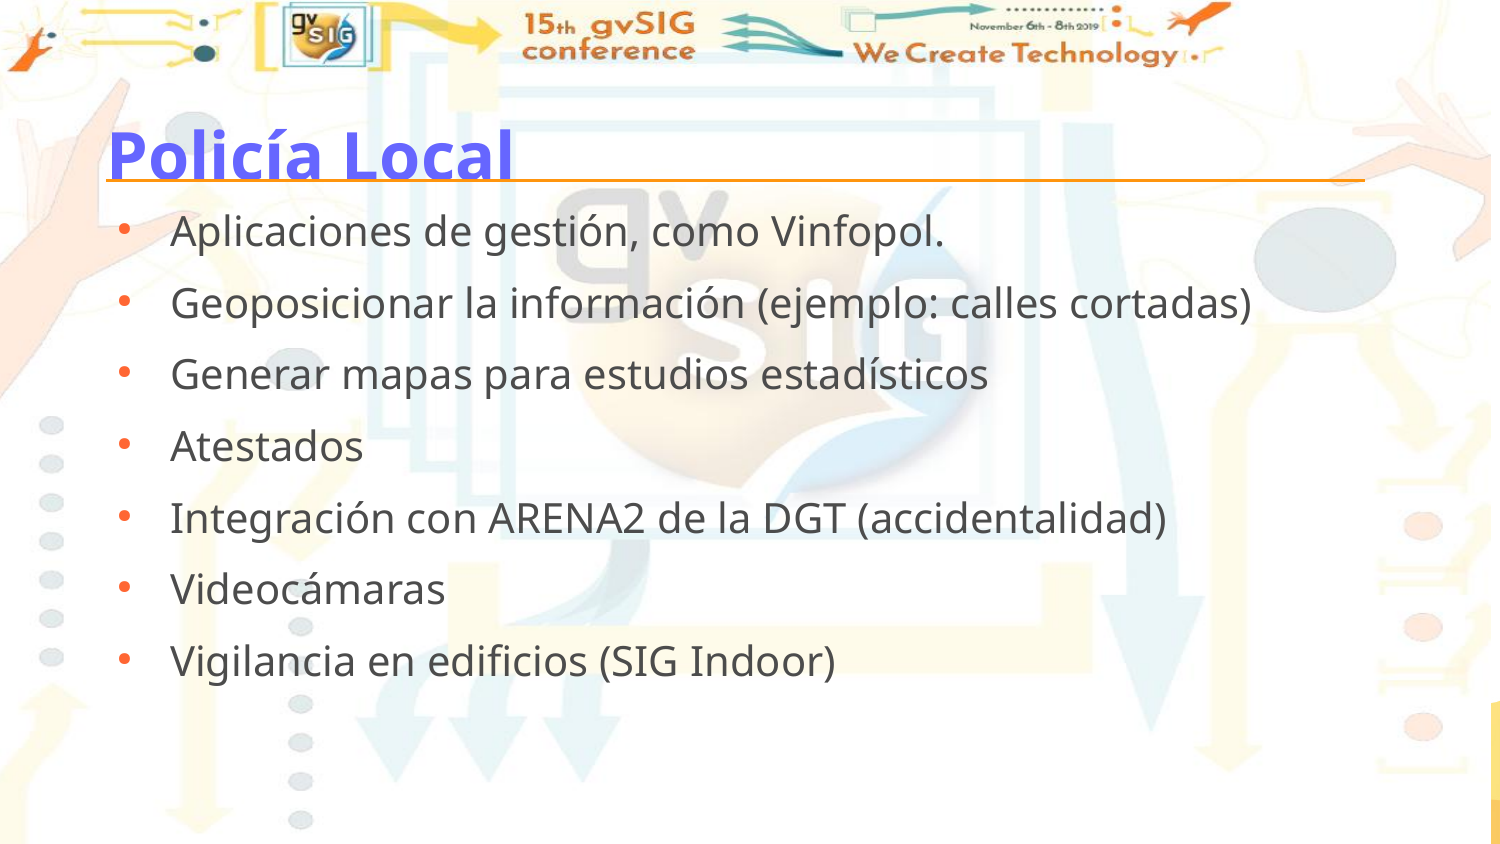

# Policía Local
Aplicaciones de gestión, como Vinfopol.
Geoposicionar la información (ejemplo: calles cortadas)
Generar mapas para estudios estadísticos
Atestados
Integración con ARENA2 de la DGT (accidentalidad)
Videocámaras
Vigilancia en edificios (SIG Indoor)